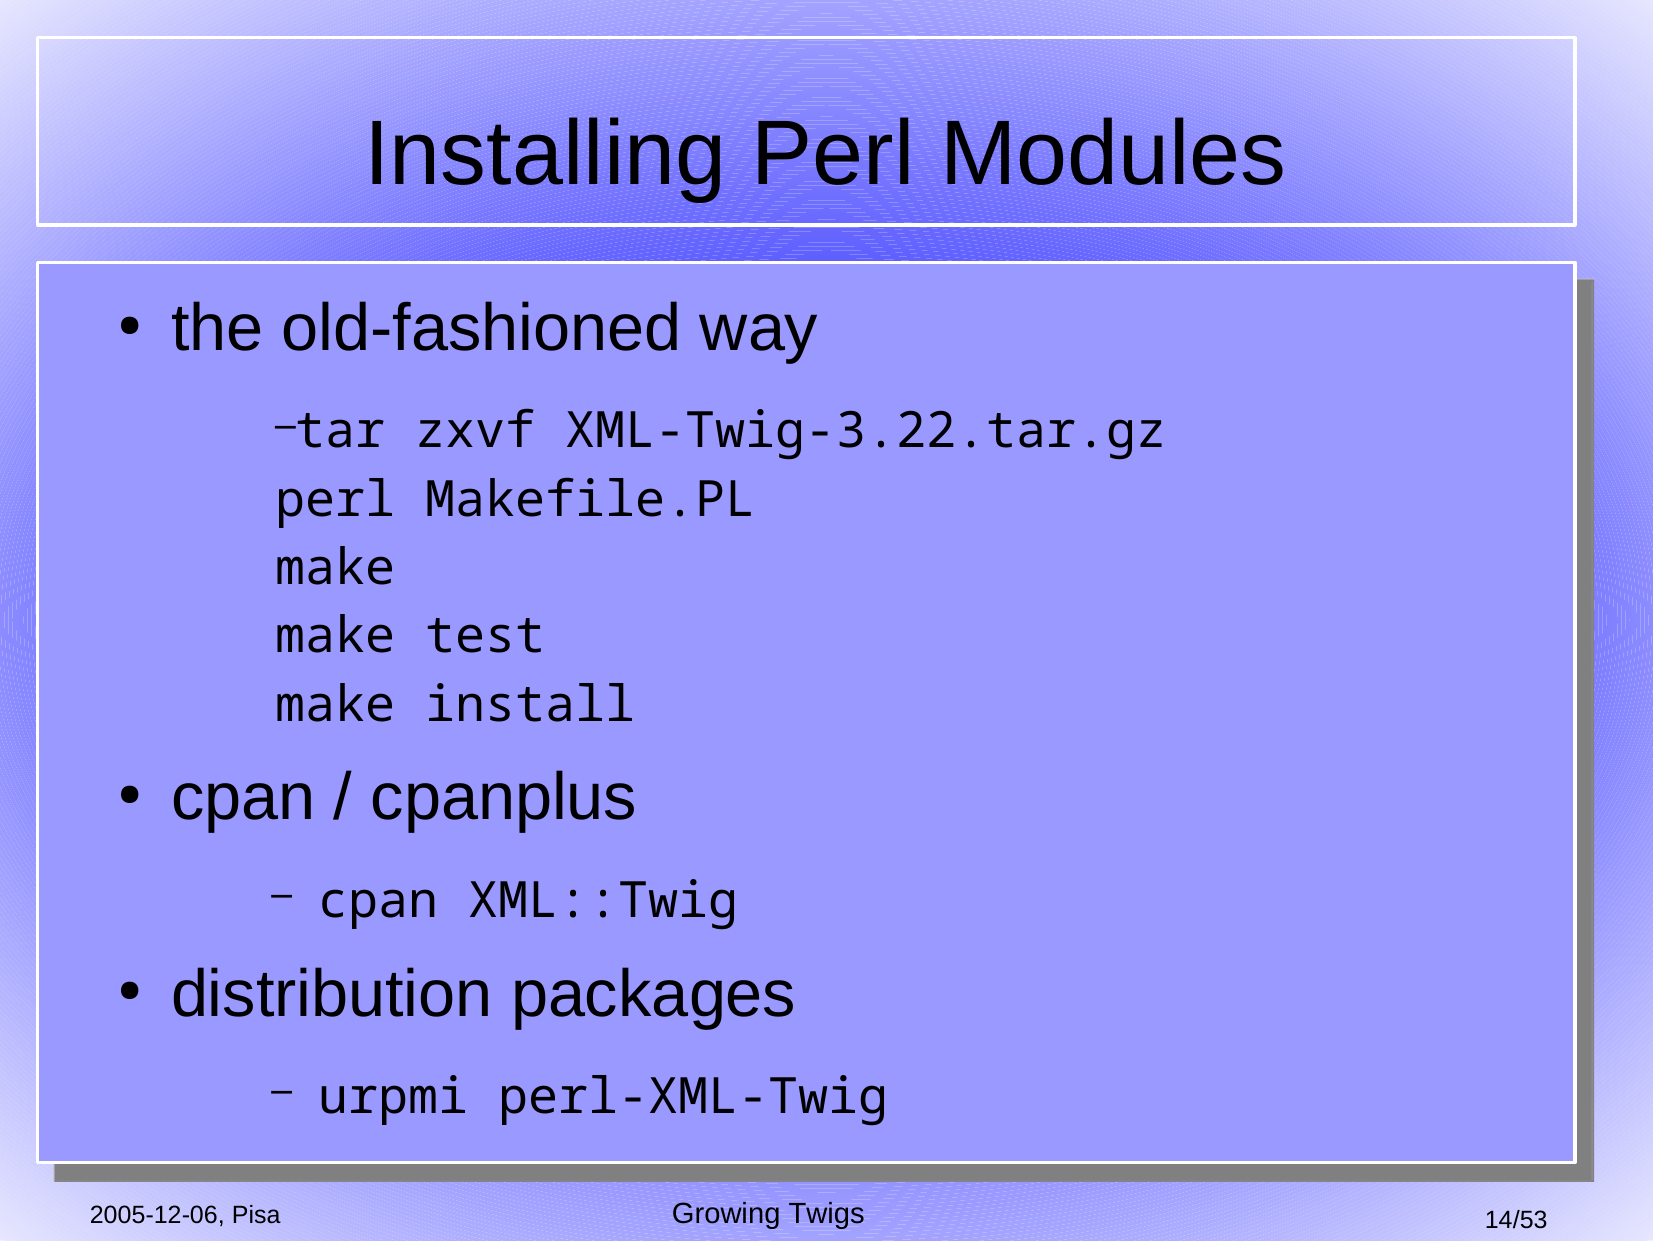

# Installing Perl Modules
the old-fashioned way
tar zxvf XML-Twig-3.22.tar.gz
perl Makefile.PL
make
make test
make install
cpan / cpanplus
cpan XML::Twig
distribution packages
urpmi perl-XML-Twig